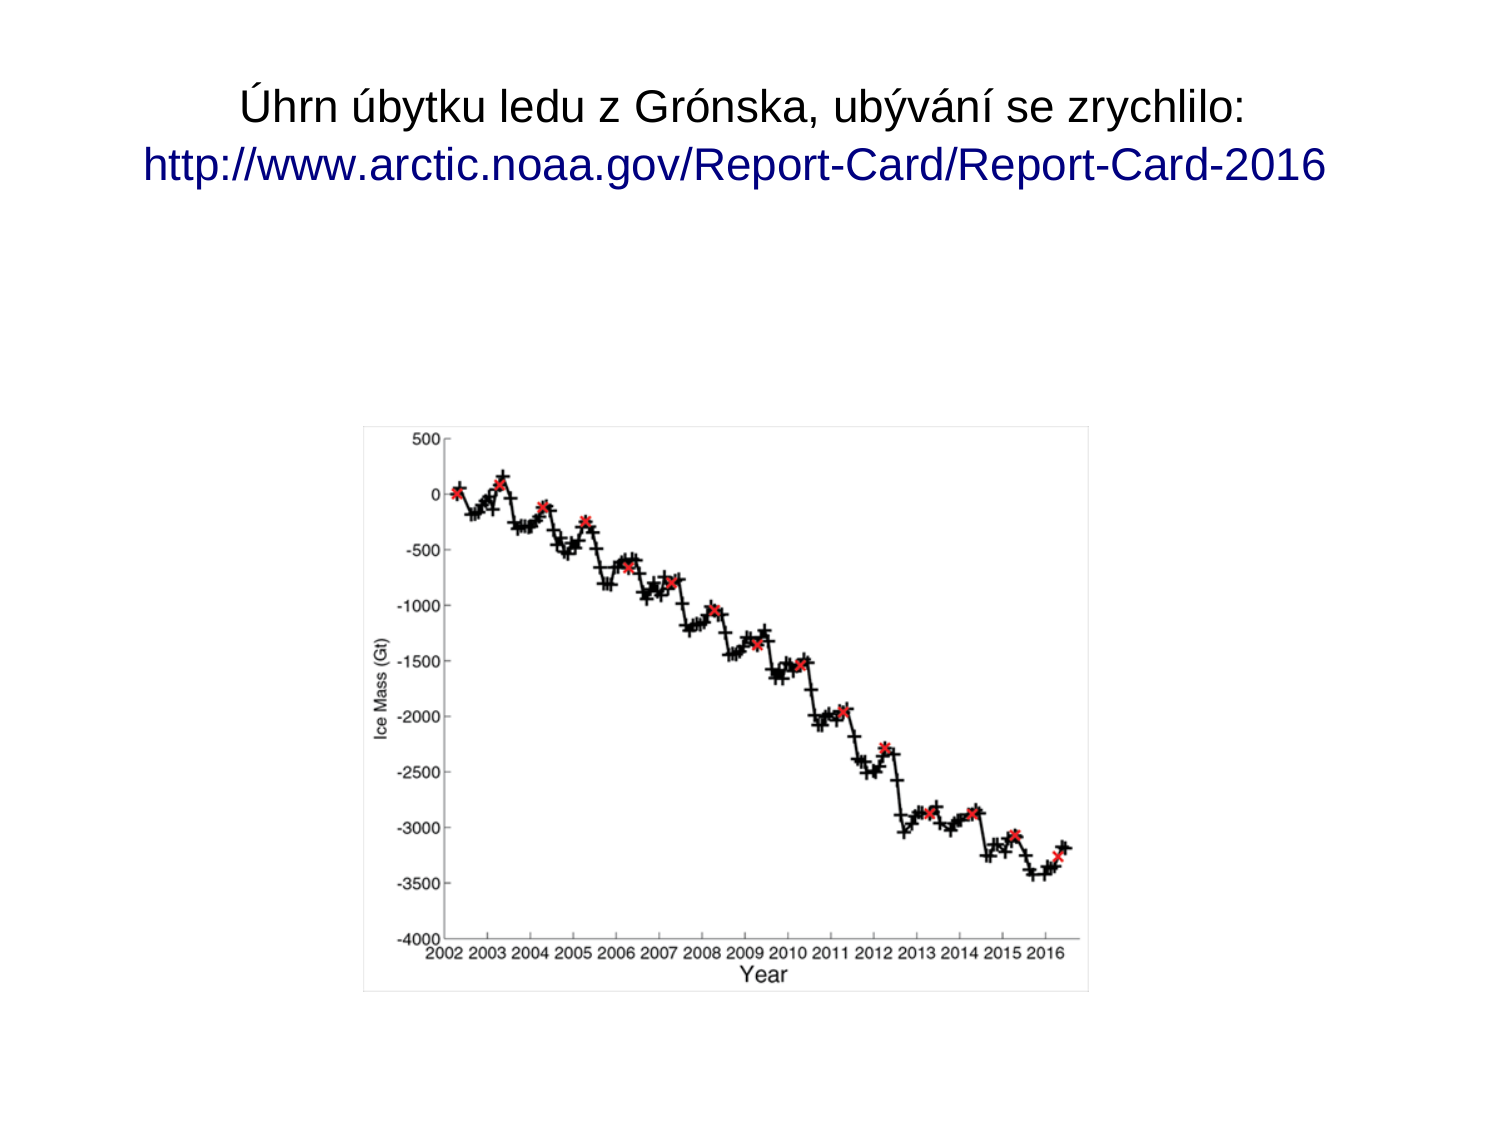

# Úhrn úbytku ledu z Grónska, ubývání se zrychlilo: http://www.arctic.noaa.gov/Report-Card/Report-Card-2016